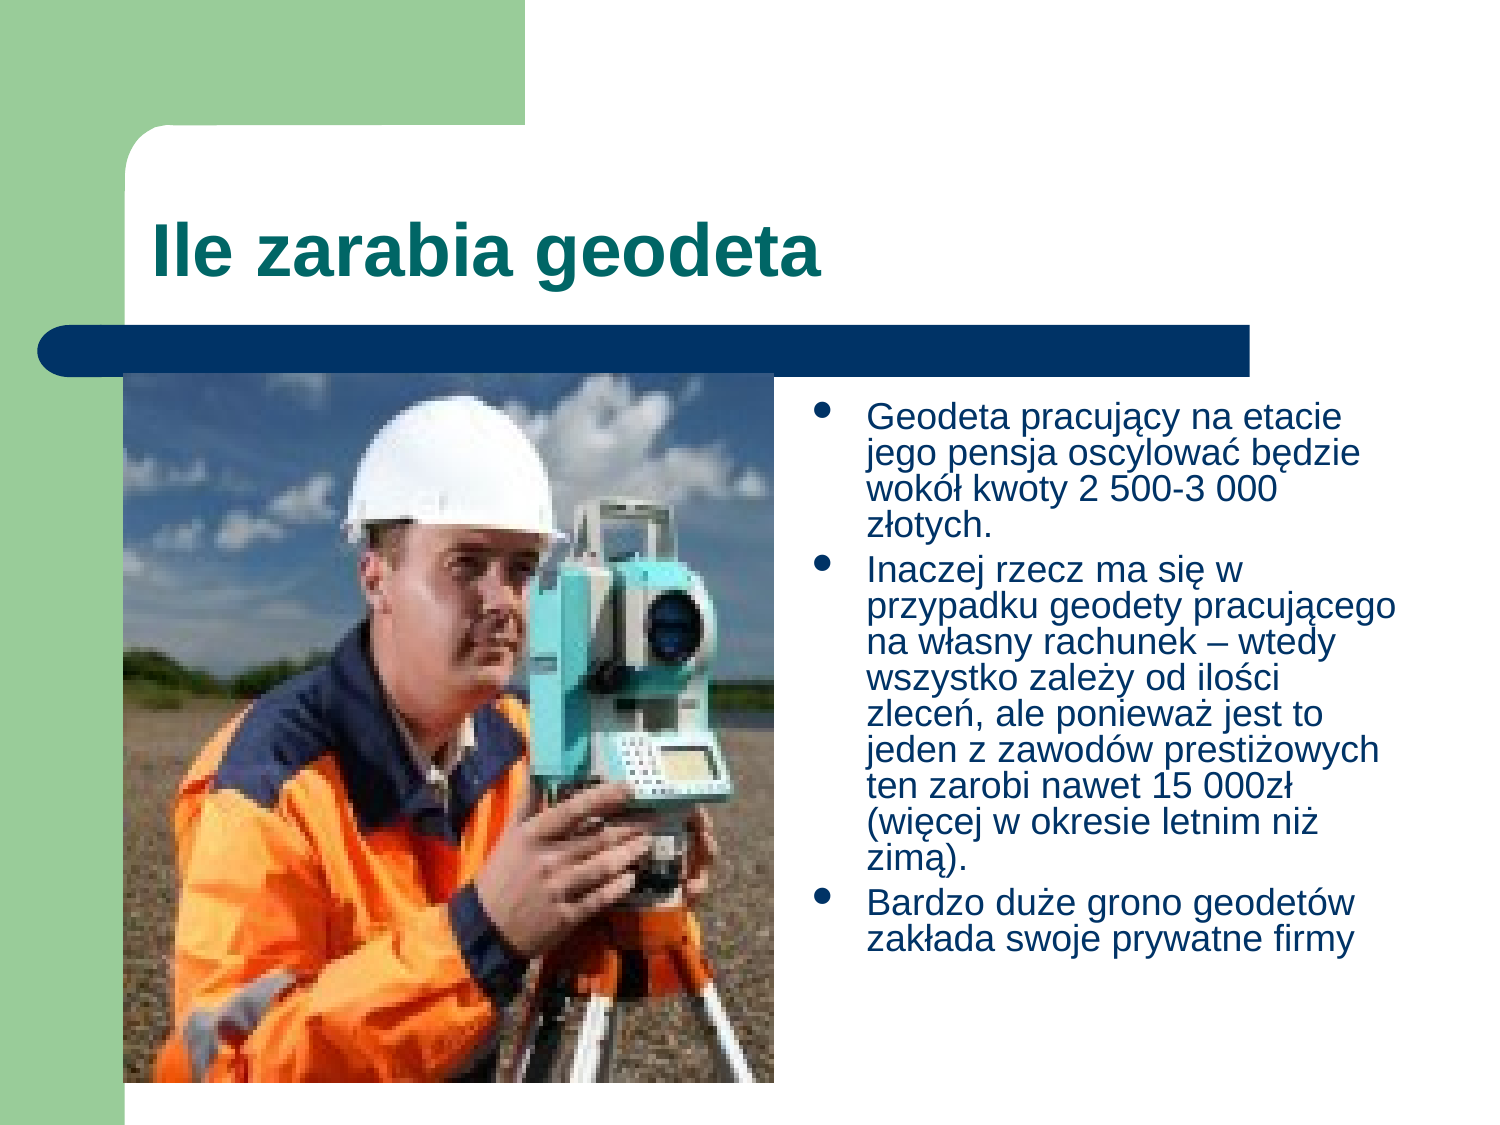

Ile zarabia geodeta
# Geodeta pracujący na etacie jego pensja oscylować będzie wokół kwoty 2 500-3 000 złotych.
Inaczej rzecz ma się w przypadku geodety pracującego na własny rachunek – wtedy wszystko zależy od ilości zleceń, ale ponieważ jest to jeden z zawodów prestiżowych ten zarobi nawet 15 000zł (więcej w okresie letnim niż zimą).
Bardzo duże grono geodetów zakłada swoje prywatne firmy